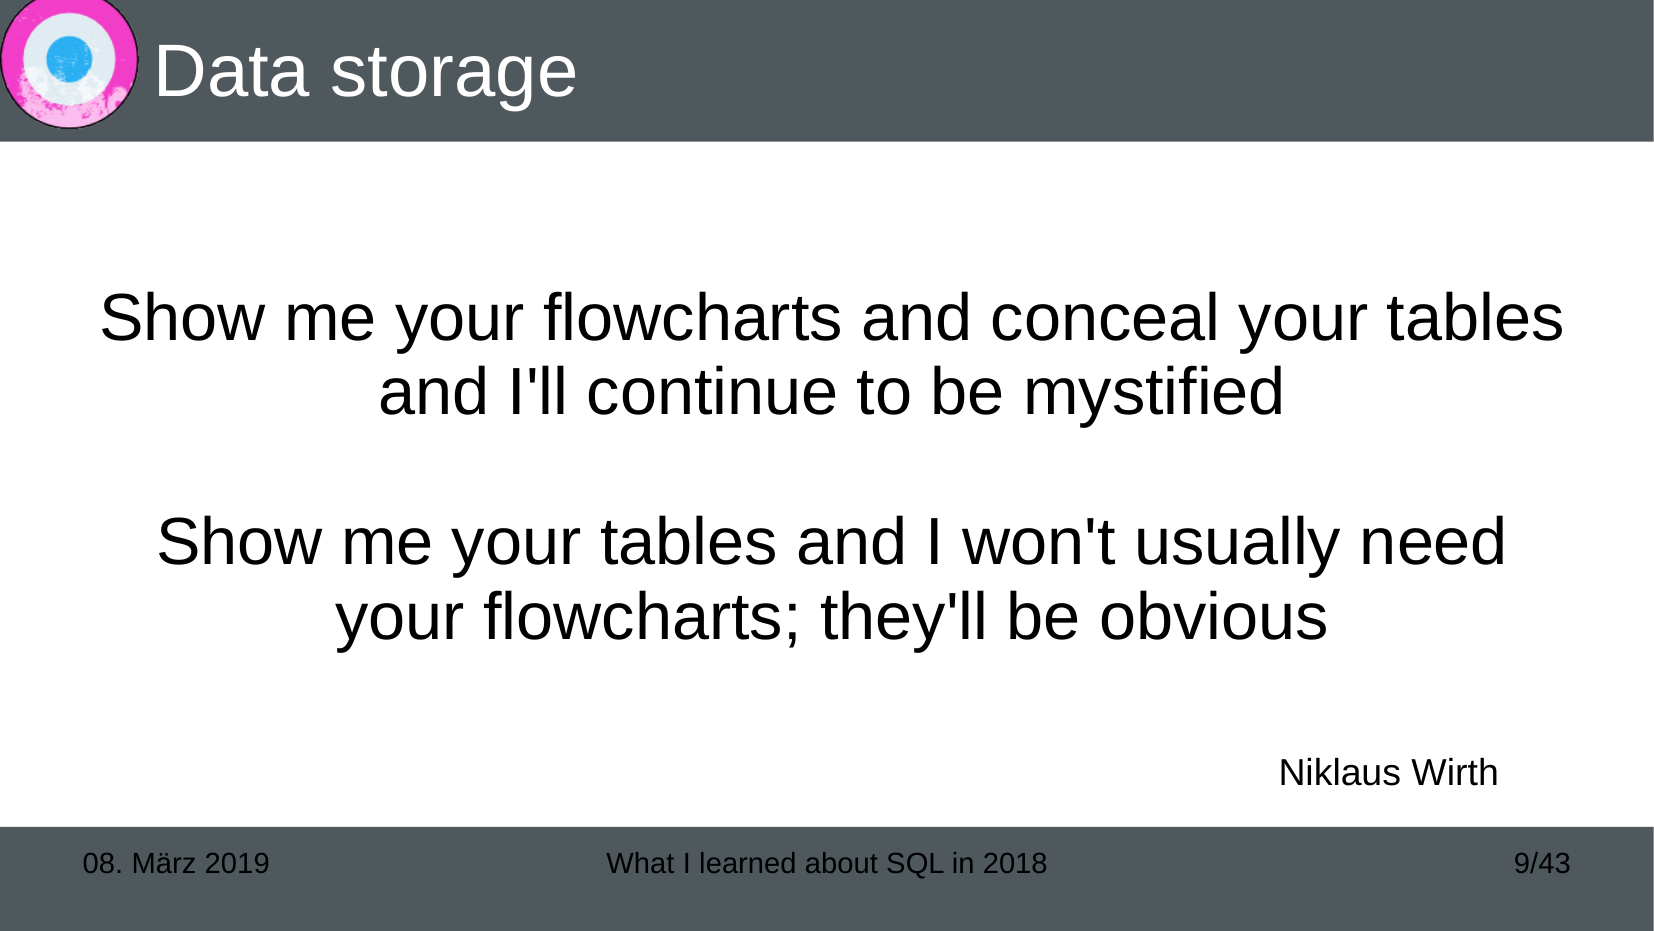

# Data storage
Show me your flowcharts and conceal your tables and I'll continue to be mystified
Show me your tables and I won't usually need your flowcharts; they'll be obvious
Niklaus Wirth
08. März 2019
9